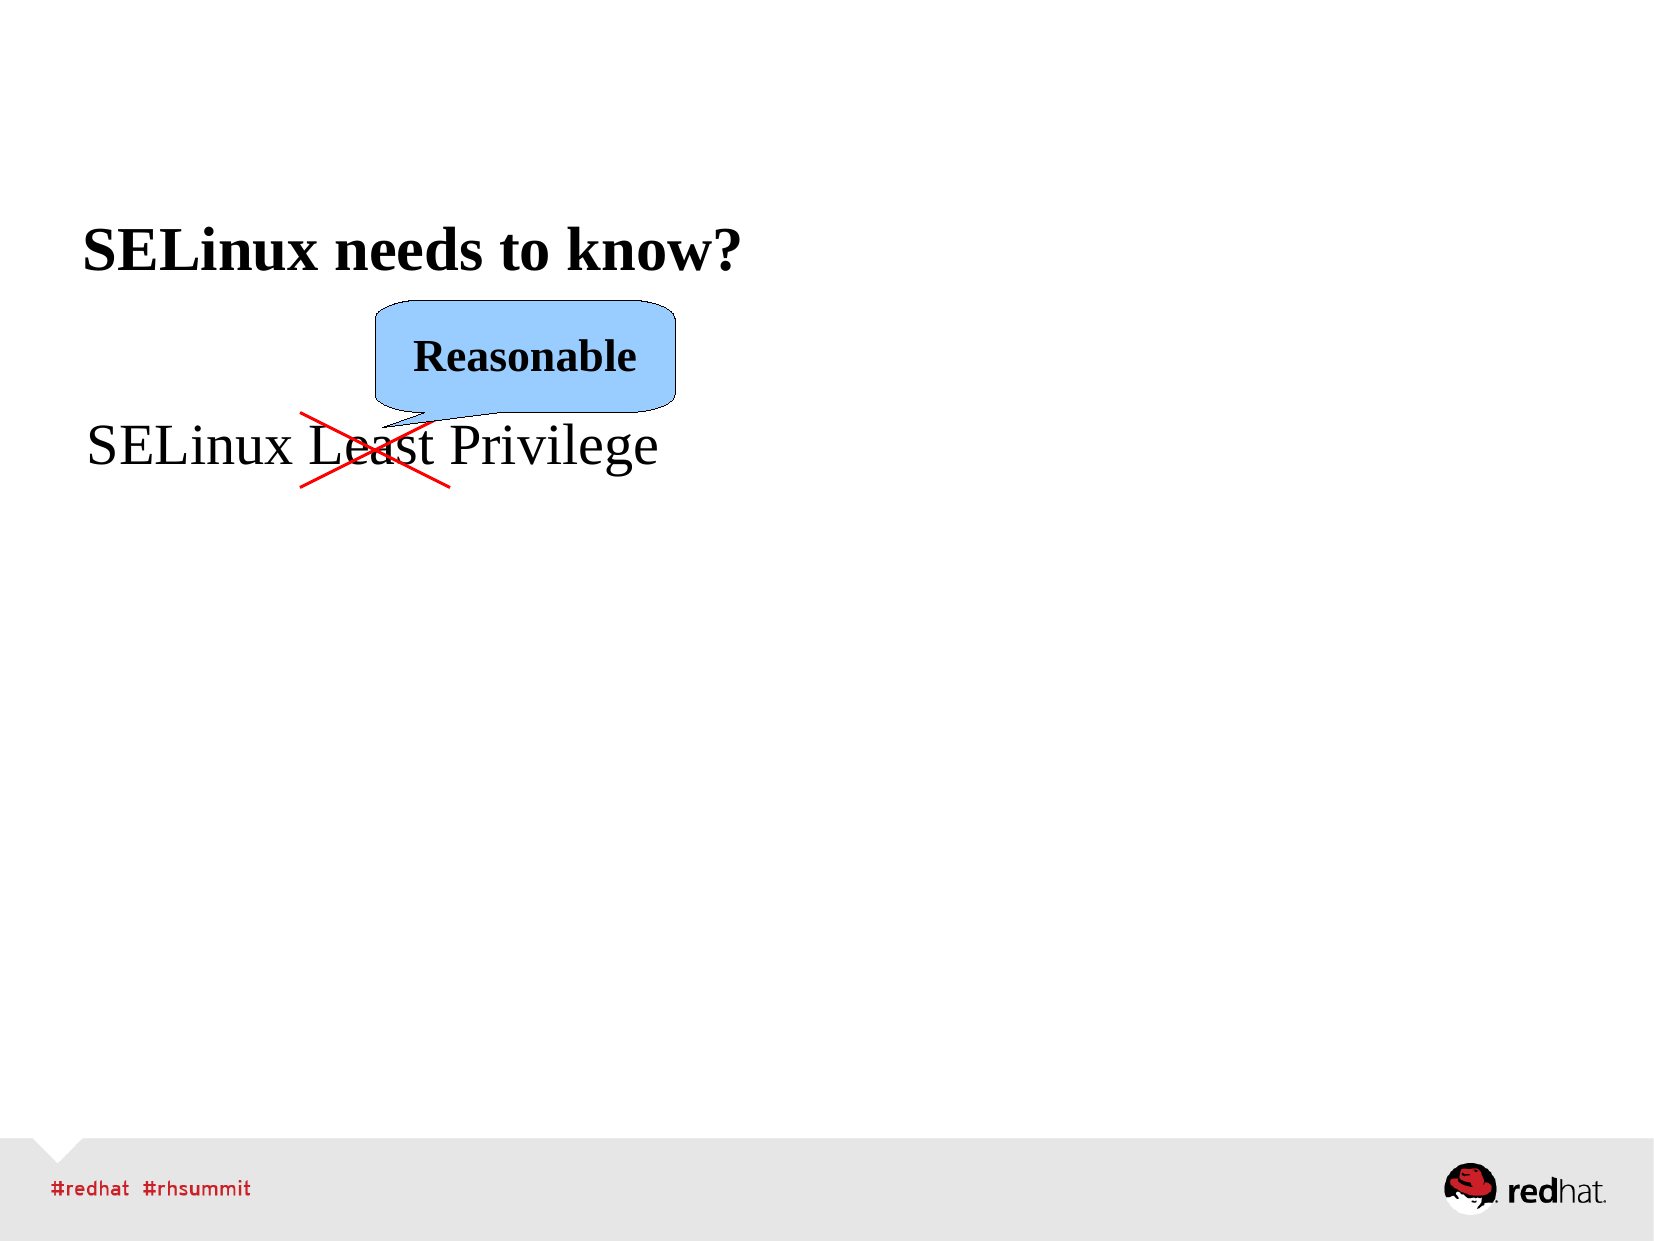

# SELinux needs to know?
Reasonable
SELinux Least Privilege